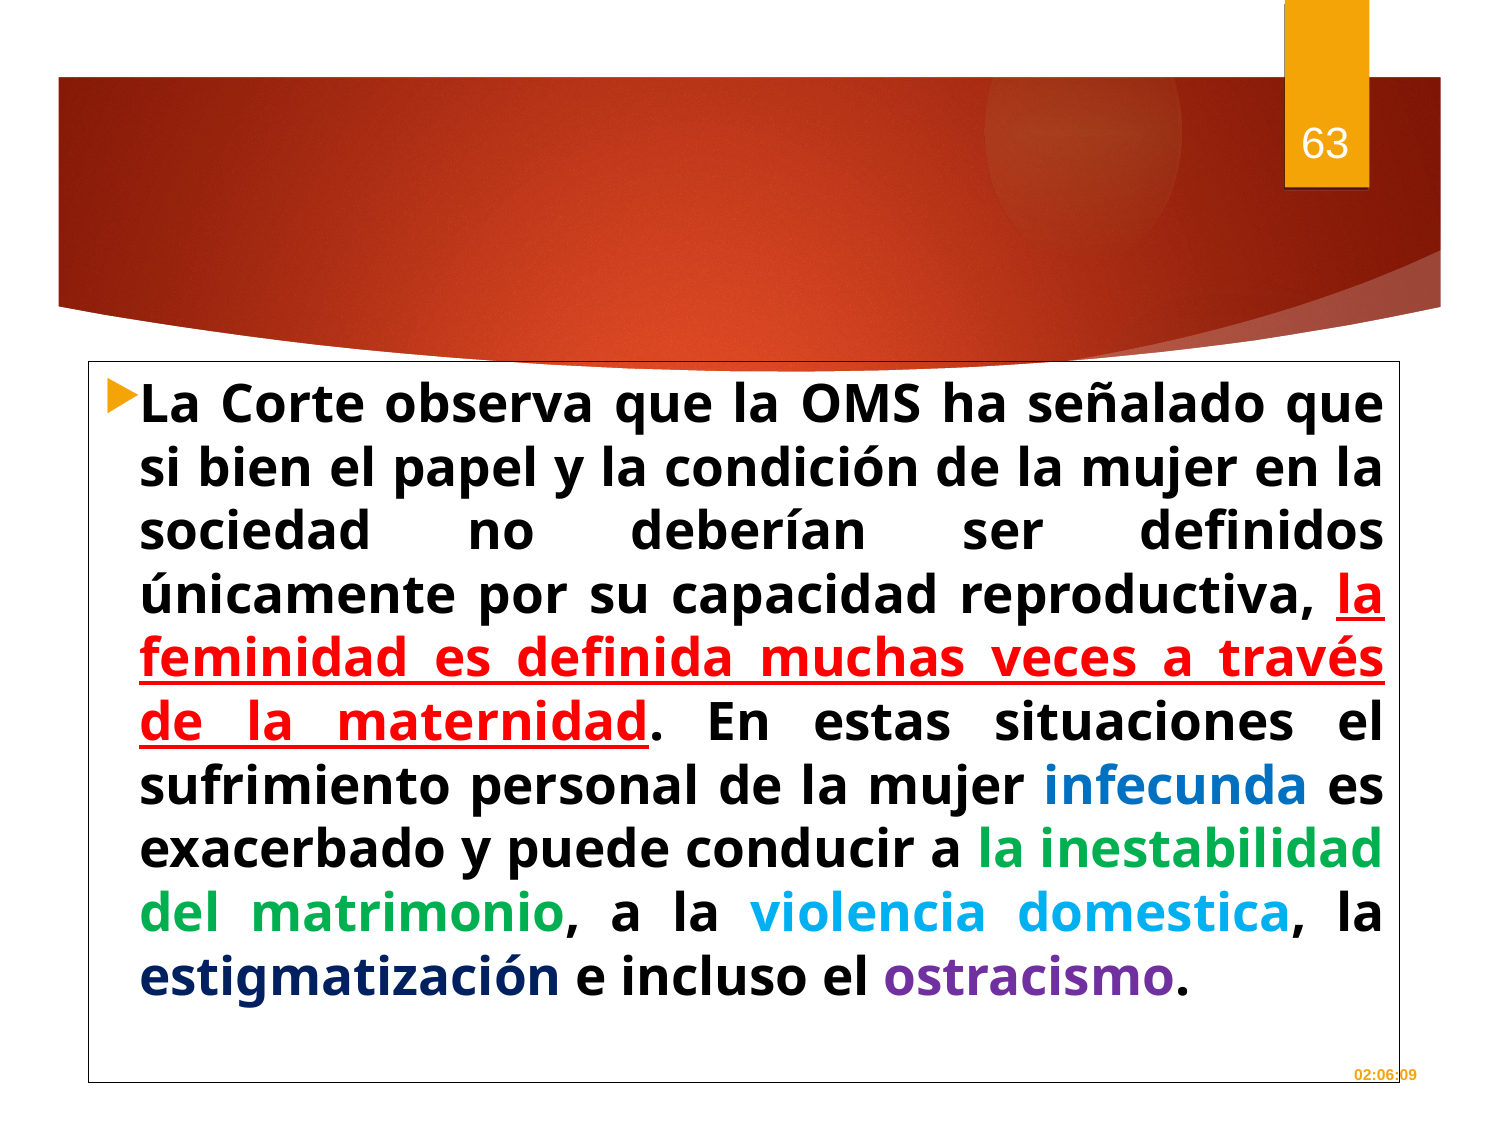

# La Corte observa que la OMS ha señalado que si bien el papel y la condición de la mujer en la sociedad no deberían ser definidos únicamente por su capacidad reproductiva, la feminidad es definida muchas veces a través de la maternidad. En estas situaciones el sufrimiento personal de la mujer infecunda es exacerbado y puede conducir a la inestabilidad del matrimonio, a la violencia domestica, la estigmatización e incluso el ostracismo.
02:48:04